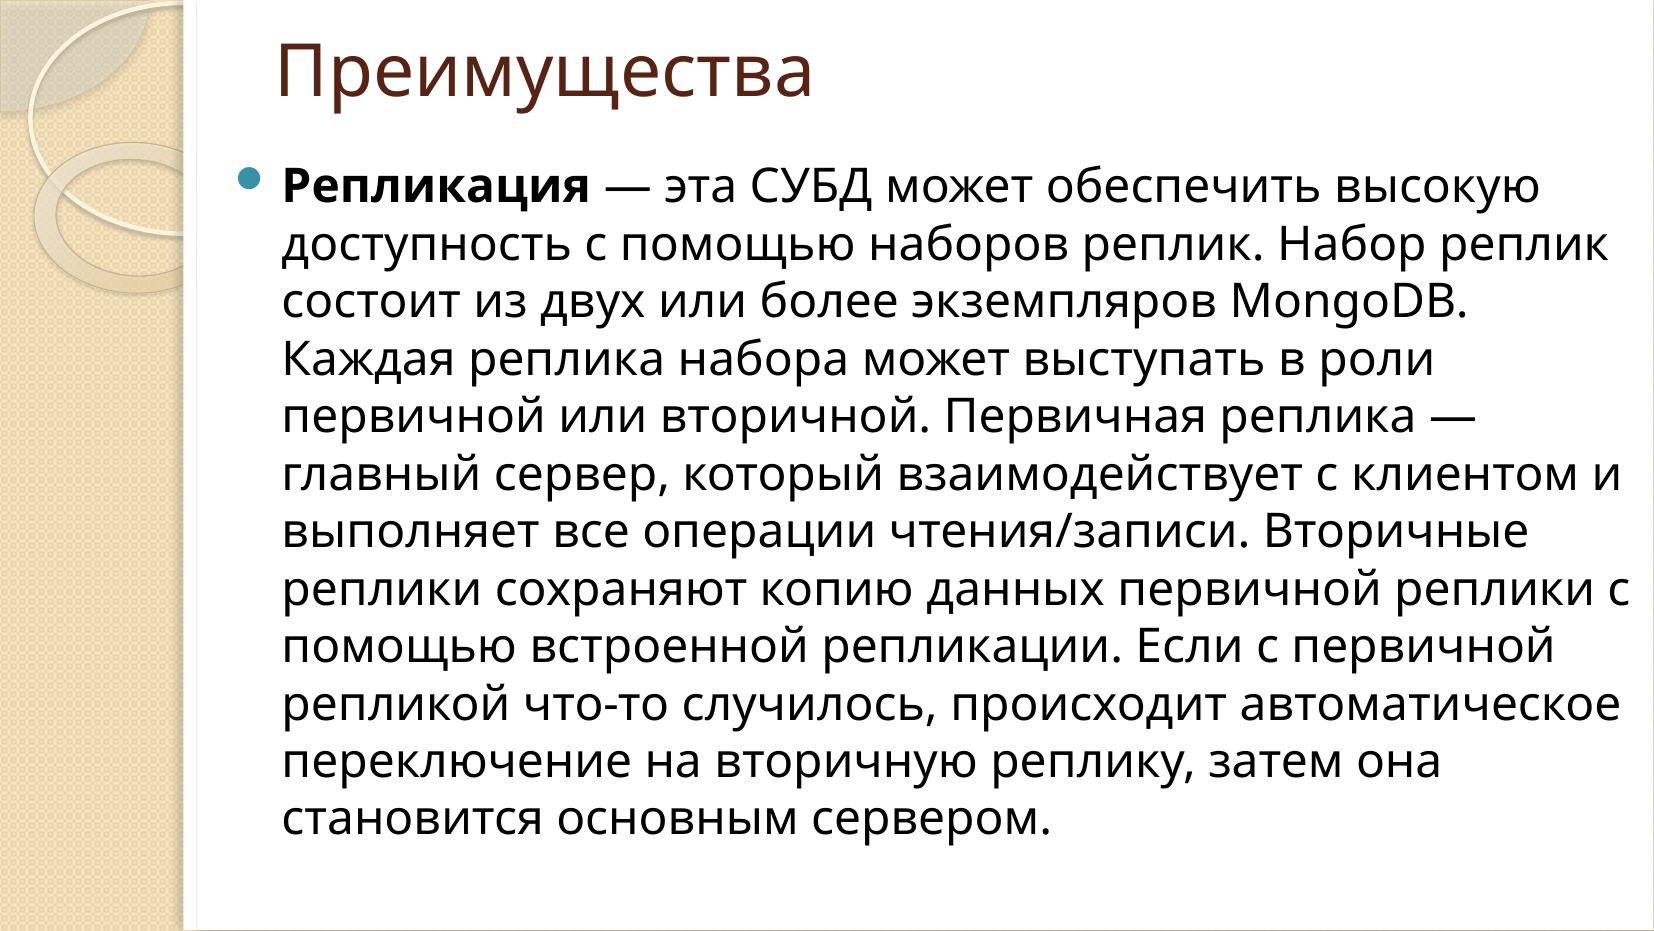

Преимущества
# Репликация — эта СУБД может обеспечить высокую доступность с помощью наборов реплик. Набор реплик состоит из двух или более экземпляров MongoDB. Каждая реплика набора может выступать в роли первичной или вторичной. Первичная реплика — главный сервер, который взаимодействует с клиентом и выполняет все операции чтения/записи. Вторичные реплики сохраняют копию данных первичной реплики с помощью встроенной репликации. Если с первичной репликой что-то случилось, происходит автоматическое переключение на вторичную реплику, затем она становится основным сервером.